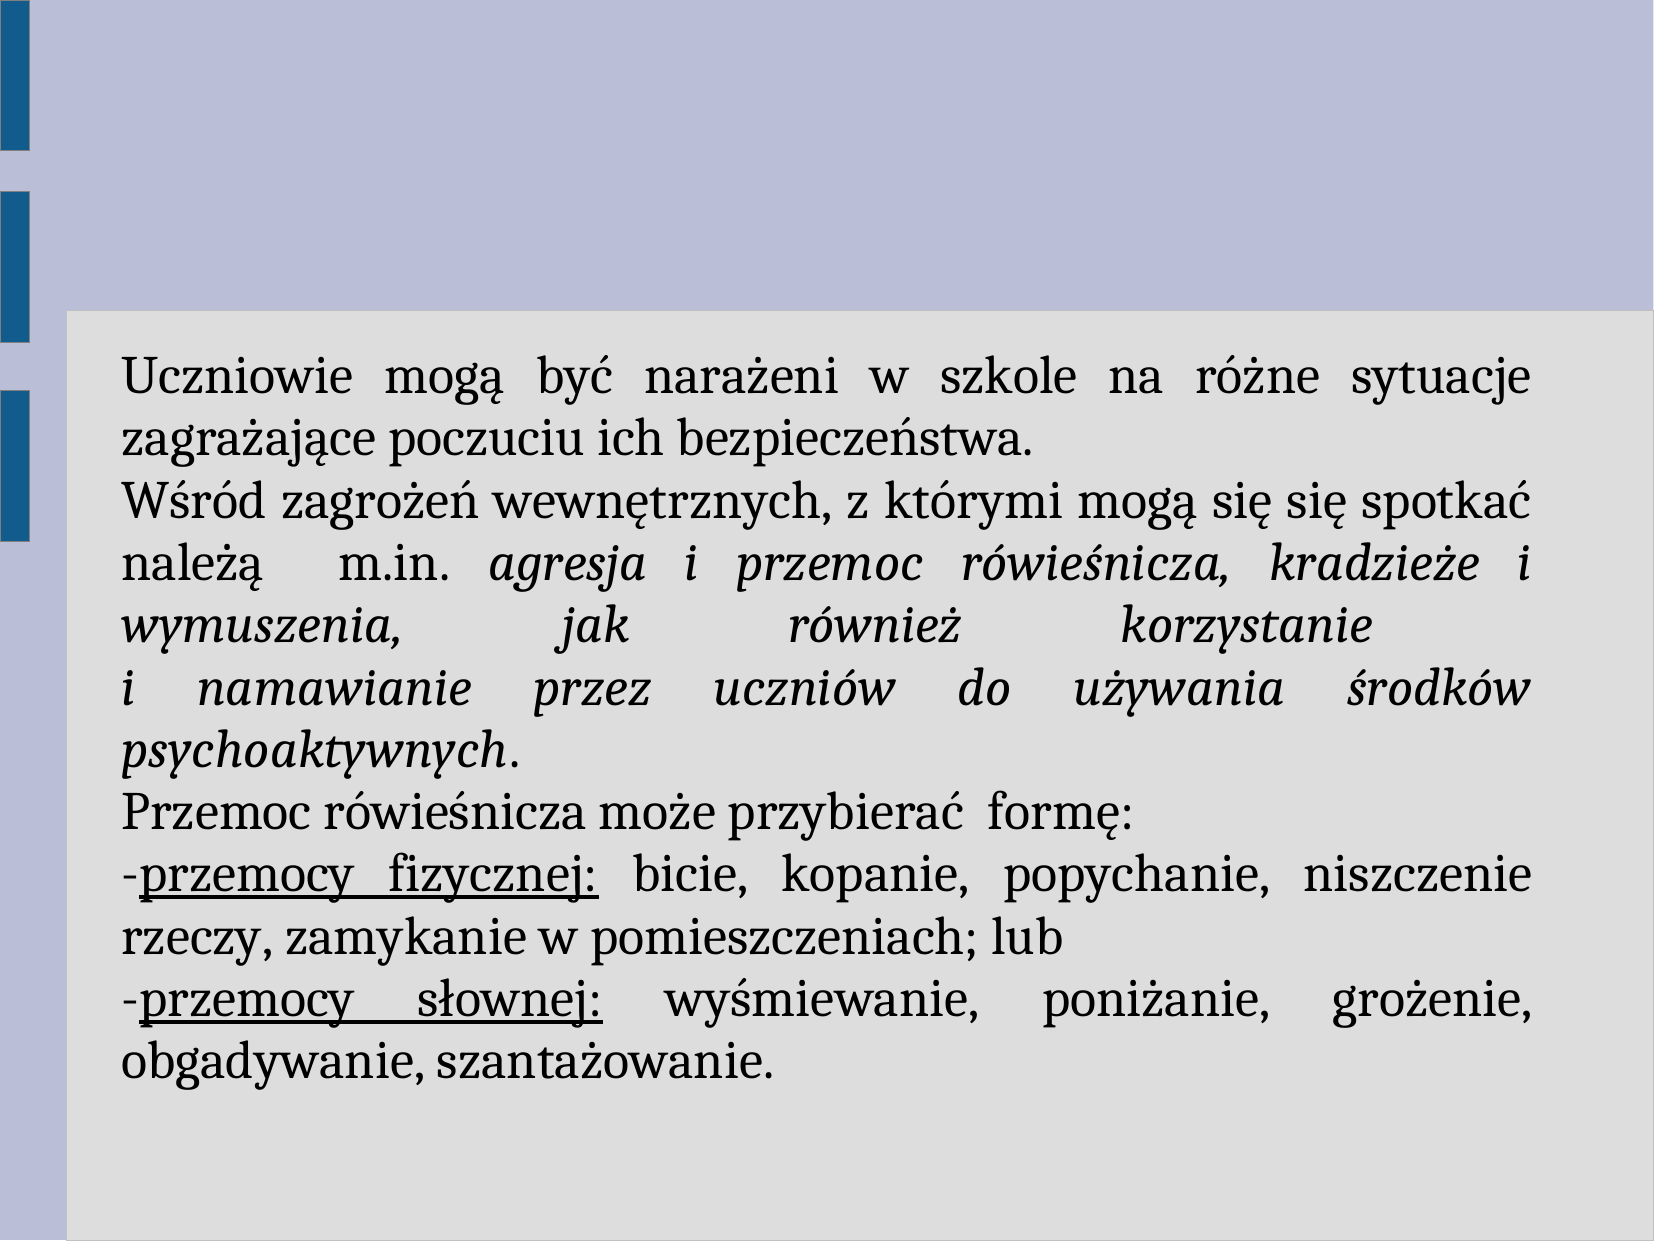

#
Uczniowie mogą być narażeni w szkole na różne sytuacje zagrażające poczuciu ich bezpieczeństwa.
Wśród zagrożeń wewnętrznych, z którymi mogą się się spotkać należą m.in. agresja i przemoc rówieśnicza, kradzieże i wymuszenia, jak również korzystanie
i namawianie przez uczniów do używania środków psychoaktywnych.
Przemoc rówieśnicza może przybierać formę:
-przemocy fizycznej: bicie, kopanie, popychanie, niszczenie rzeczy, zamykanie w pomieszczeniach; lub
-przemocy słownej: wyśmiewanie, poniżanie, grożenie, obgadywanie, szantażowanie.